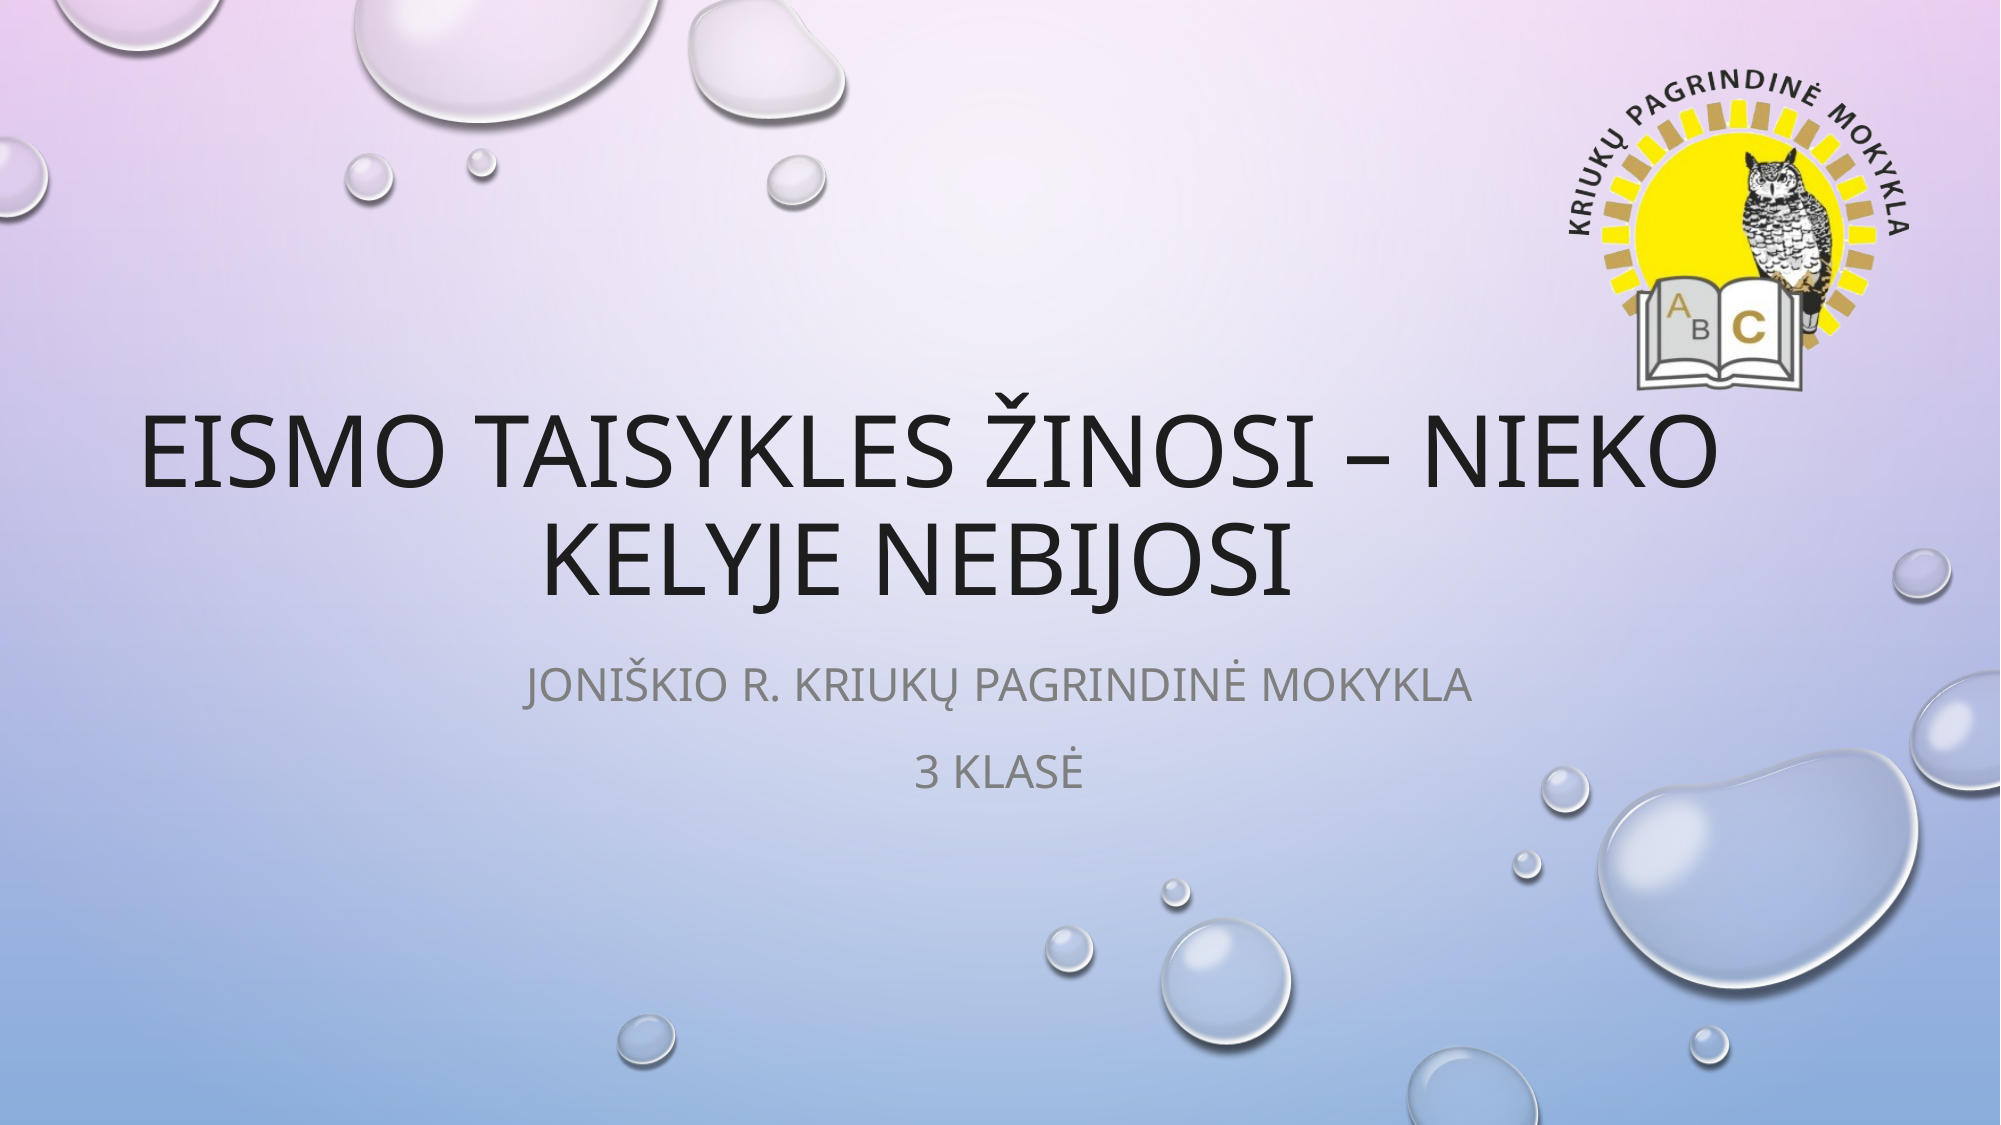

# Eismo taisykles žinosi – nieko kelyje nebijosi
Joniškio r. Kriukų pagrindinė mokykla
3 klasė